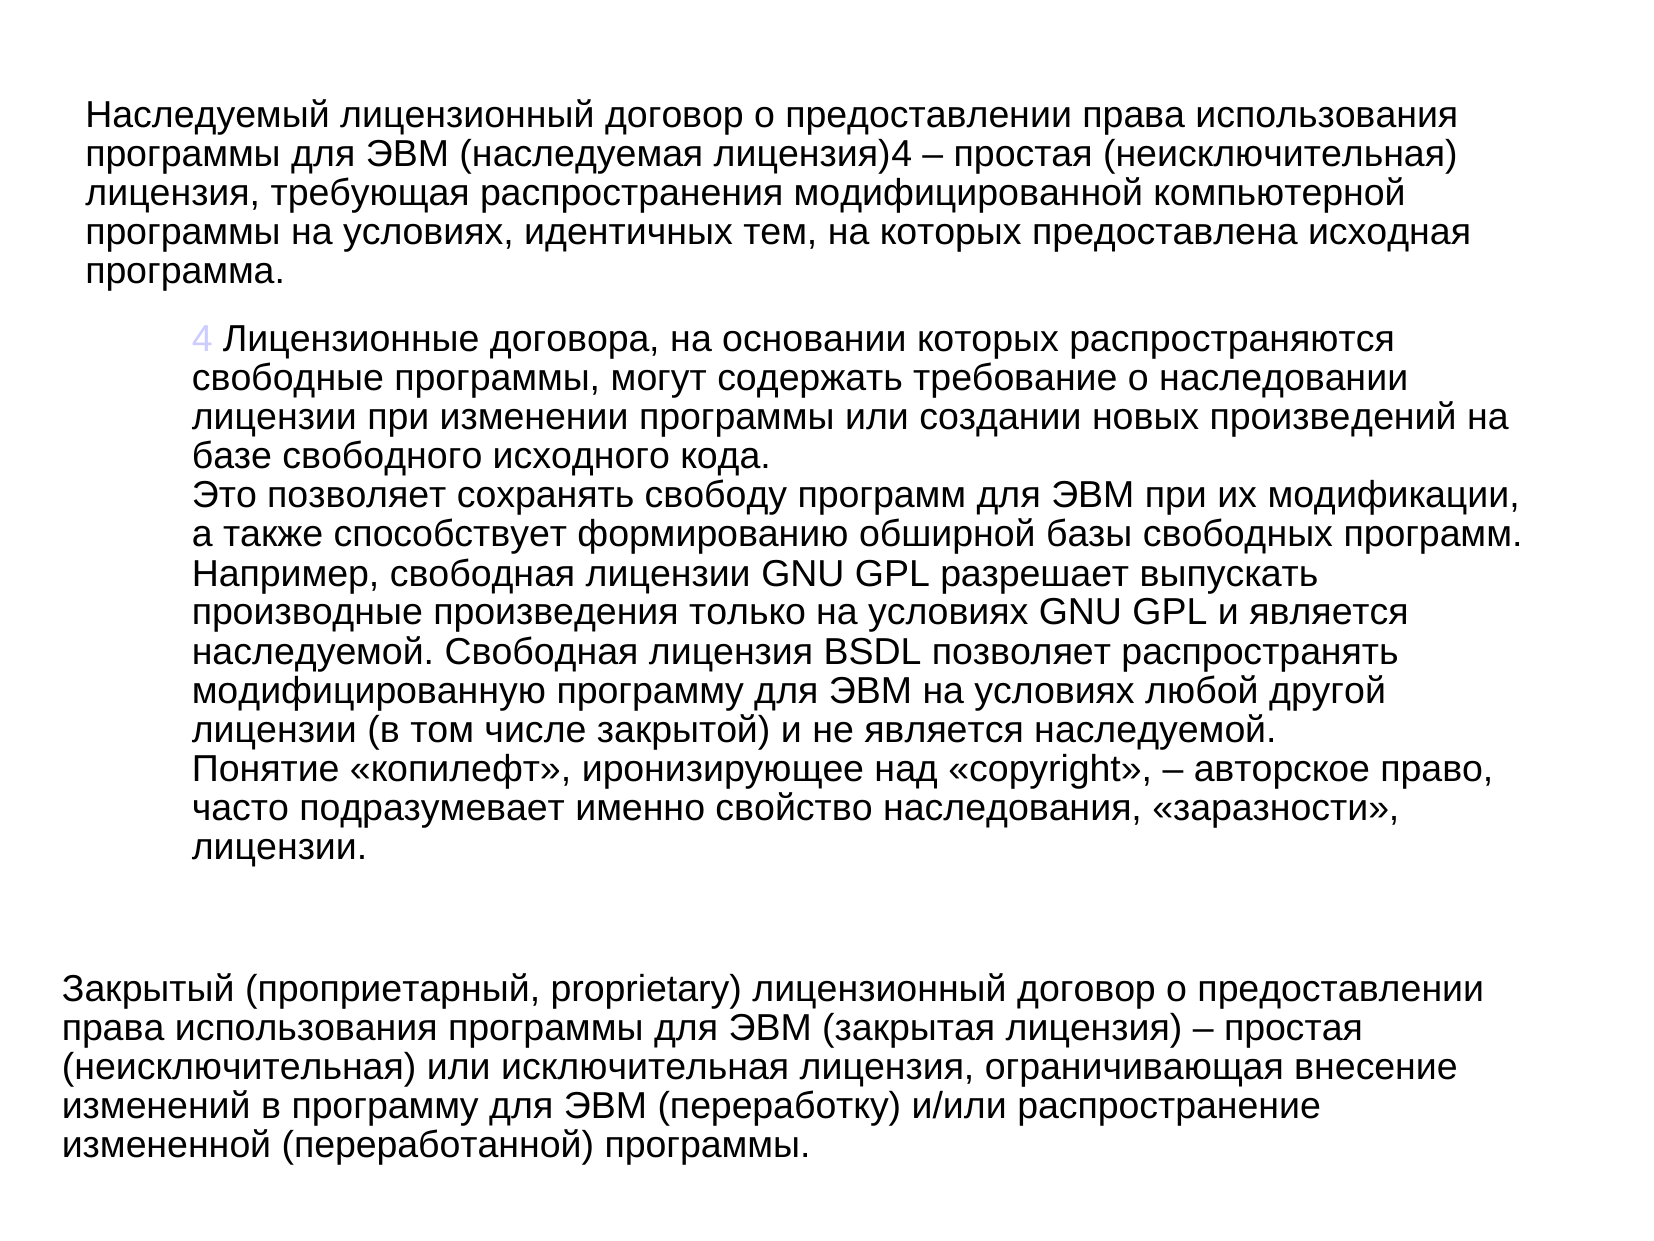

Наследуемый лицензионный договор о предоставлении права использования про­граммы для ЭВМ (наследуемая лицензия)4 – простая (неисключительная) лицензия, требующая распро­странения модифициро­ванной компьютерной программы на условиях, идентичных тем, на которых предоставлена исходная программа.
4 Лицензионные договора, на основании которых распро­страняются свободные программы, могут содержать требование о наследовании лицензии при изменении программы или создании новых произве­дений на базе свободного исходного кода.
Это позволяет сохранять свободу программ для ЭВМ при их модификации, а также способствует формированию обширной базы свободных программ.
Например, свободная лицензии GNU GPL разрешает выпускать производные произведения только на условиях GNU GPL и является наследуемой. Свободная лицензия BSDL позволяет распространять модифицированную программу для ЭВМ на условиях любой другой лицензии (в том числе закрытой) и не является наследуемой.
Понятие «копилефт», иронизирующее над «copyright», – авторское право, часто подразумевает именно свойство наследования, «заразности», лицензии.
Закрытый (проприетарный, proprietary) лицензионный договор о предоставлении права использования программы для ЭВМ (закрытая лицензия) – простая (неисключительная) или исключительная лицензия, ограничивающая внесение изменений в программу для ЭВМ (переработку) и/или распространение измененной (переработанной) программы.